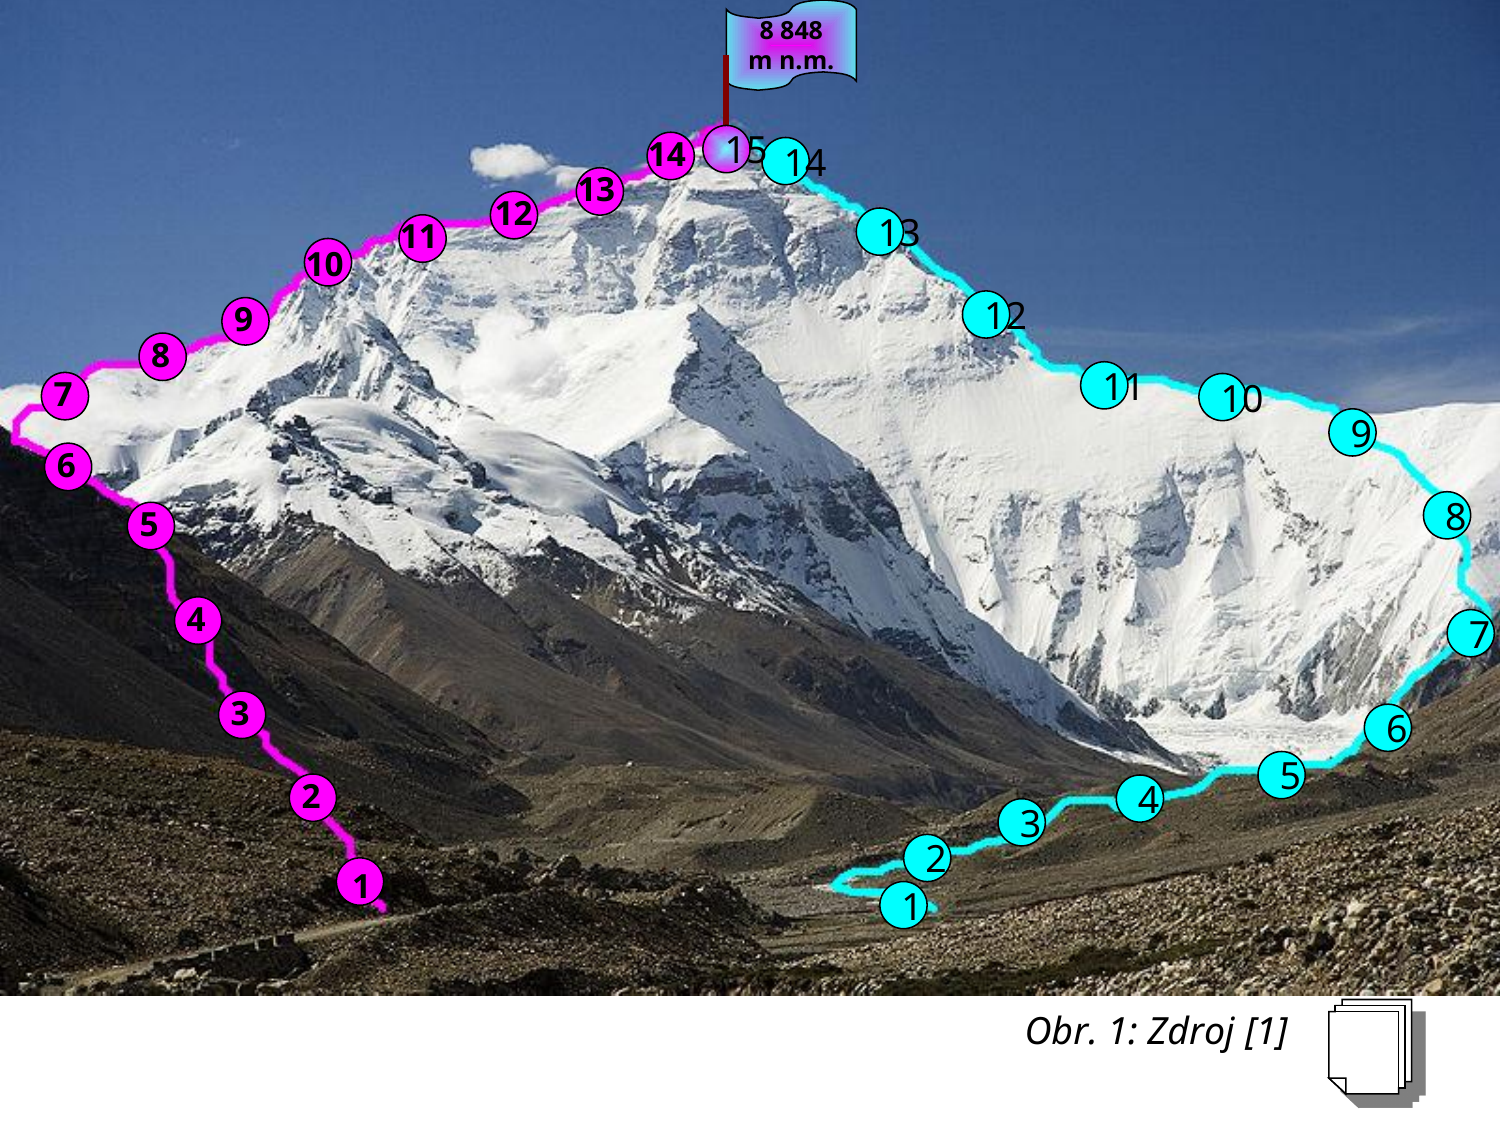

8 848
m n.m.
14
15
14
13
12
11
13
10
9
12
8
11
7
10
9
6
8
5
4
7
3
6
5
2
4
3
2
1
1
Obr. 1: Zdroj [1]